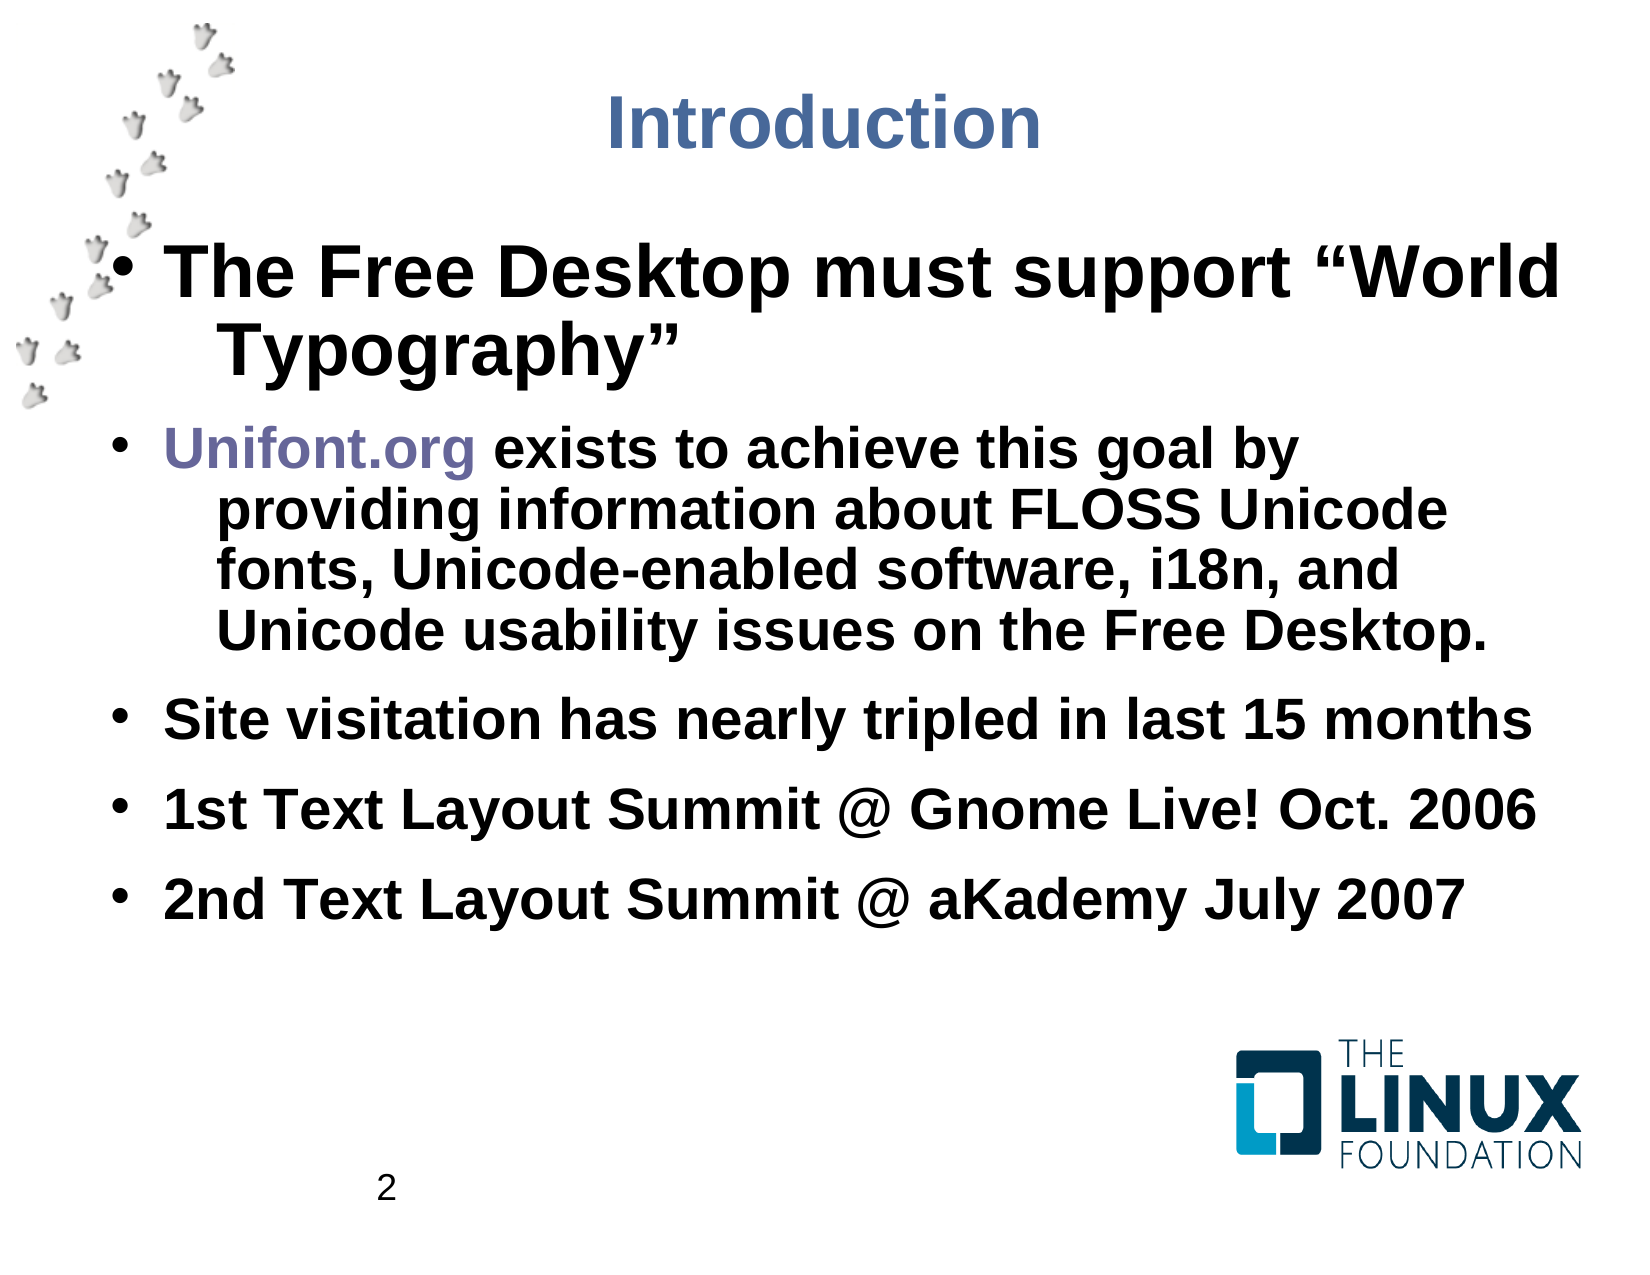

# Introduction
The Free Desktop must support “World Typography”
Unifont.org exists to achieve this goal by providing information about FLOSS Unicode fonts, Unicode-enabled software, i18n, and Unicode usability issues on the Free Desktop.
Site visitation has nearly tripled in last 15 months
1st Text Layout Summit @ Gnome Live! Oct. 2006
2nd Text Layout Summit @ aKademy July 2007